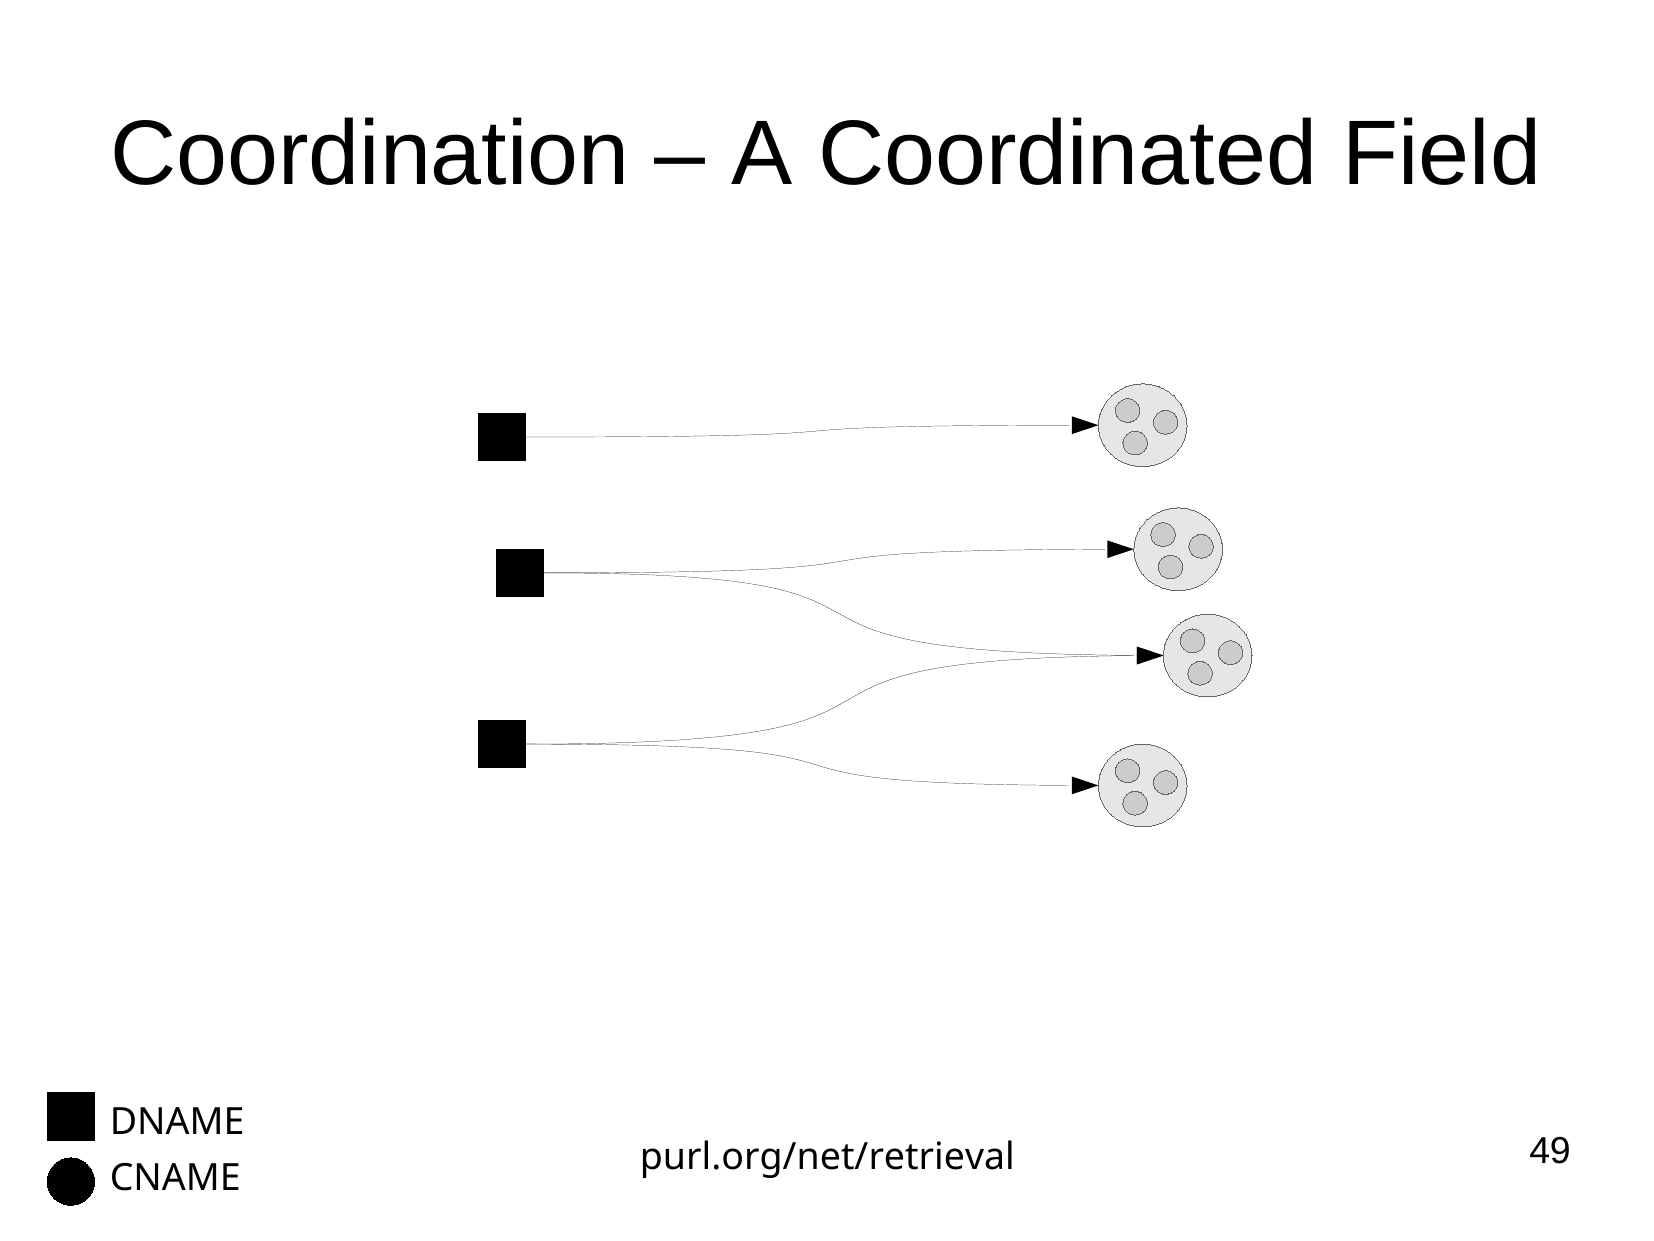

# Coordination – A Coordinated Field
DNAME
purl.org/net/retrieval
49
CNAME